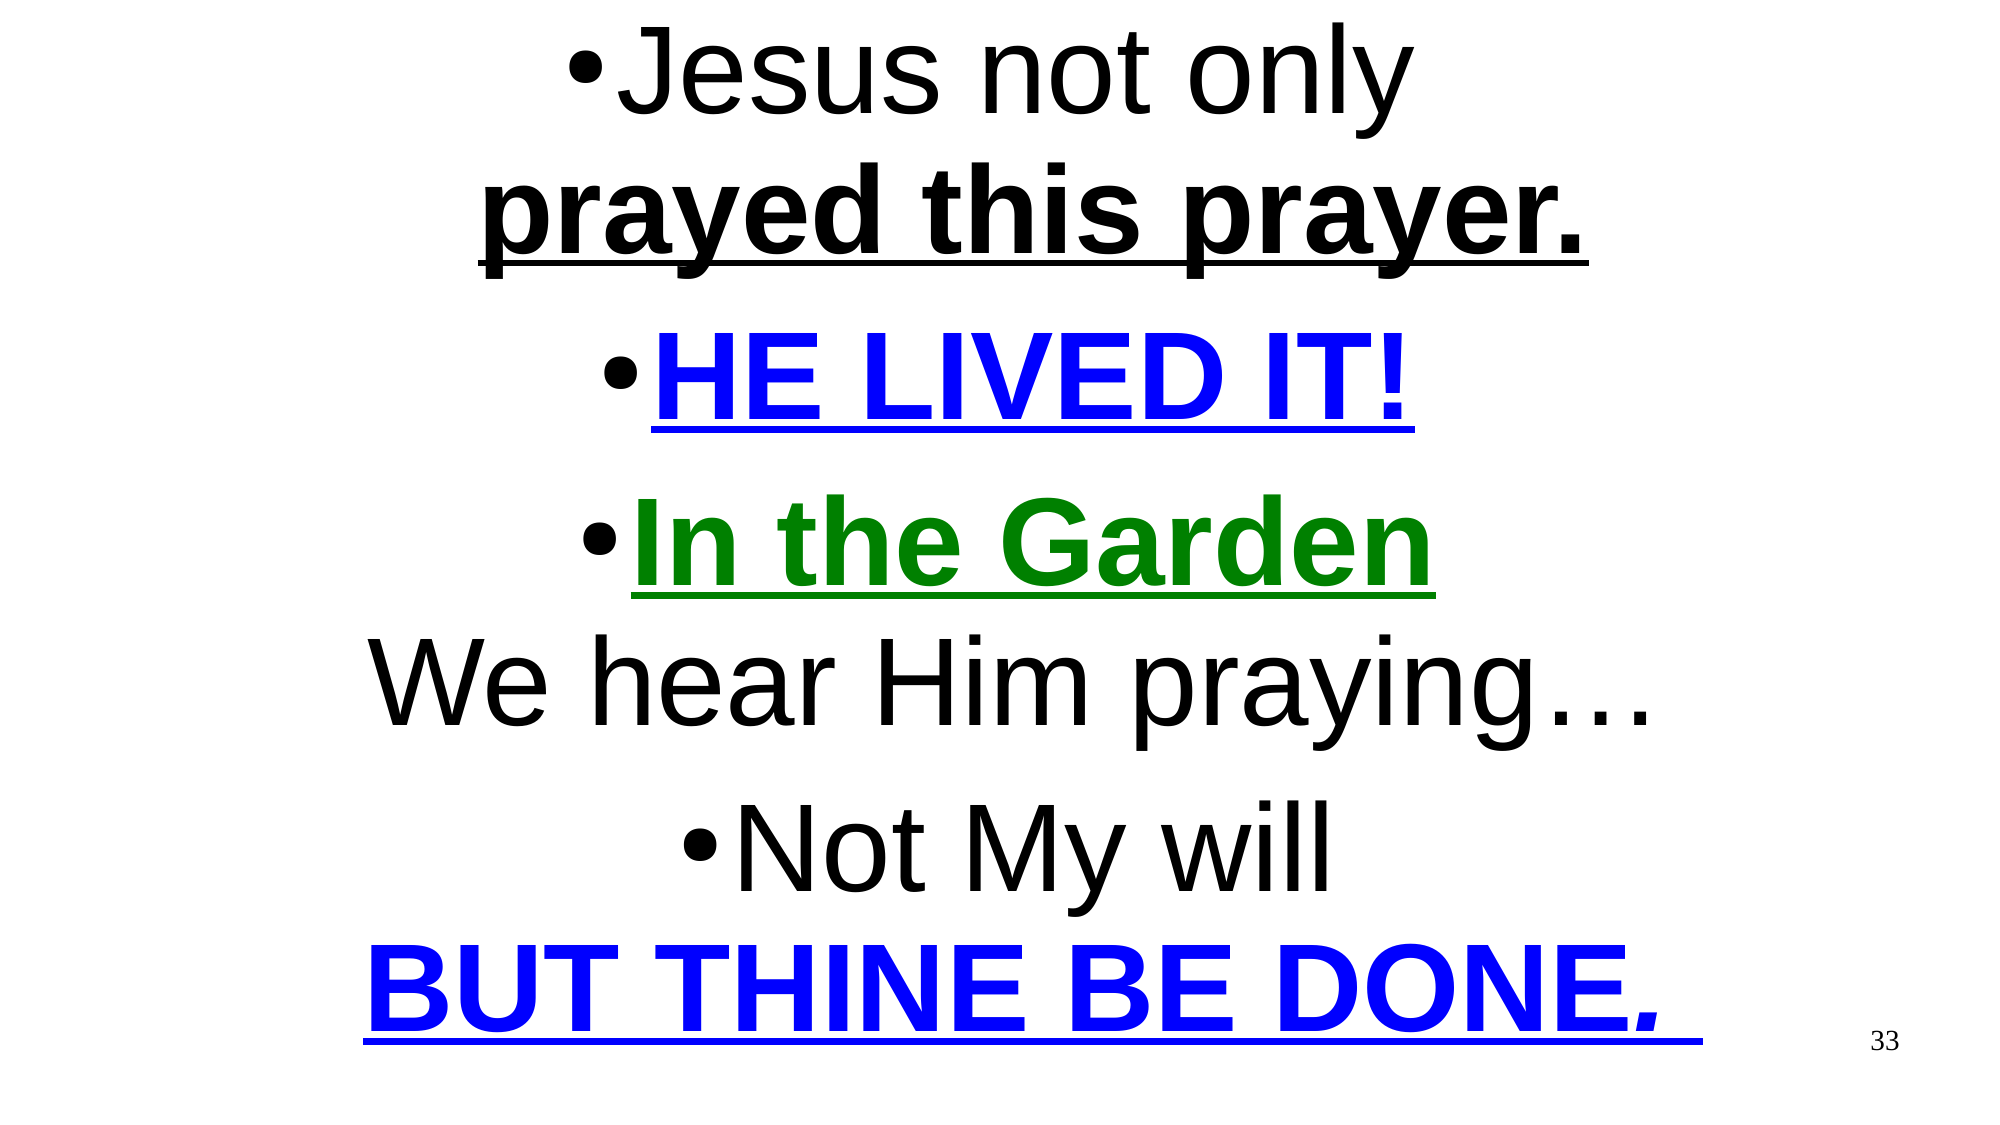

# Jesus not only prayed this prayer.
HE LIVED IT!
In the Garden
We hear Him praying…
Not My will
BUT THINE BE DONE.
33